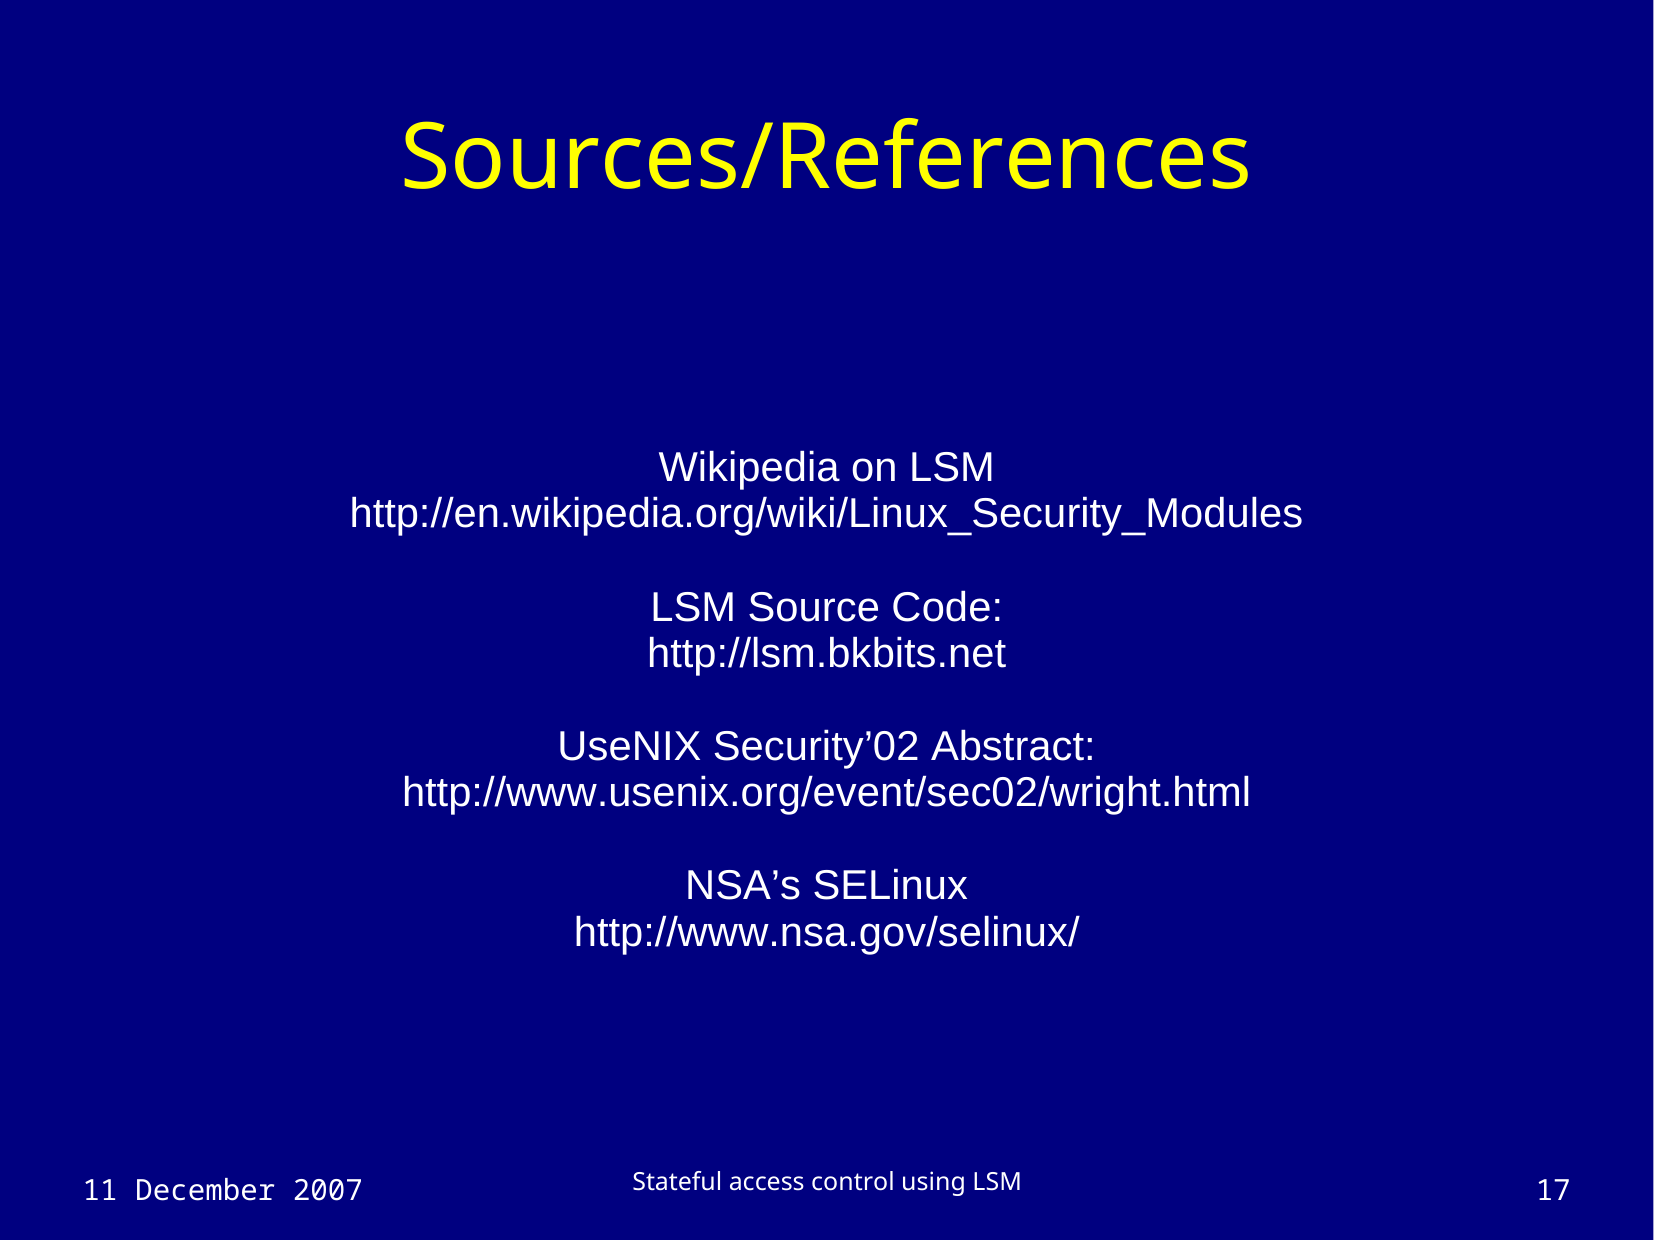

# Sources/References
Wikipedia on LSM
http://en.wikipedia.org/wiki/Linux_Security_Modules
LSM Source Code:
http://lsm.bkbits.net
UseNIX Security’02 Abstract:
http://www.usenix.org/event/sec02/wright.html
NSA’s SELinux
http://www.nsa.gov/selinux/
11 December 2007
Stateful access control using LSM
17